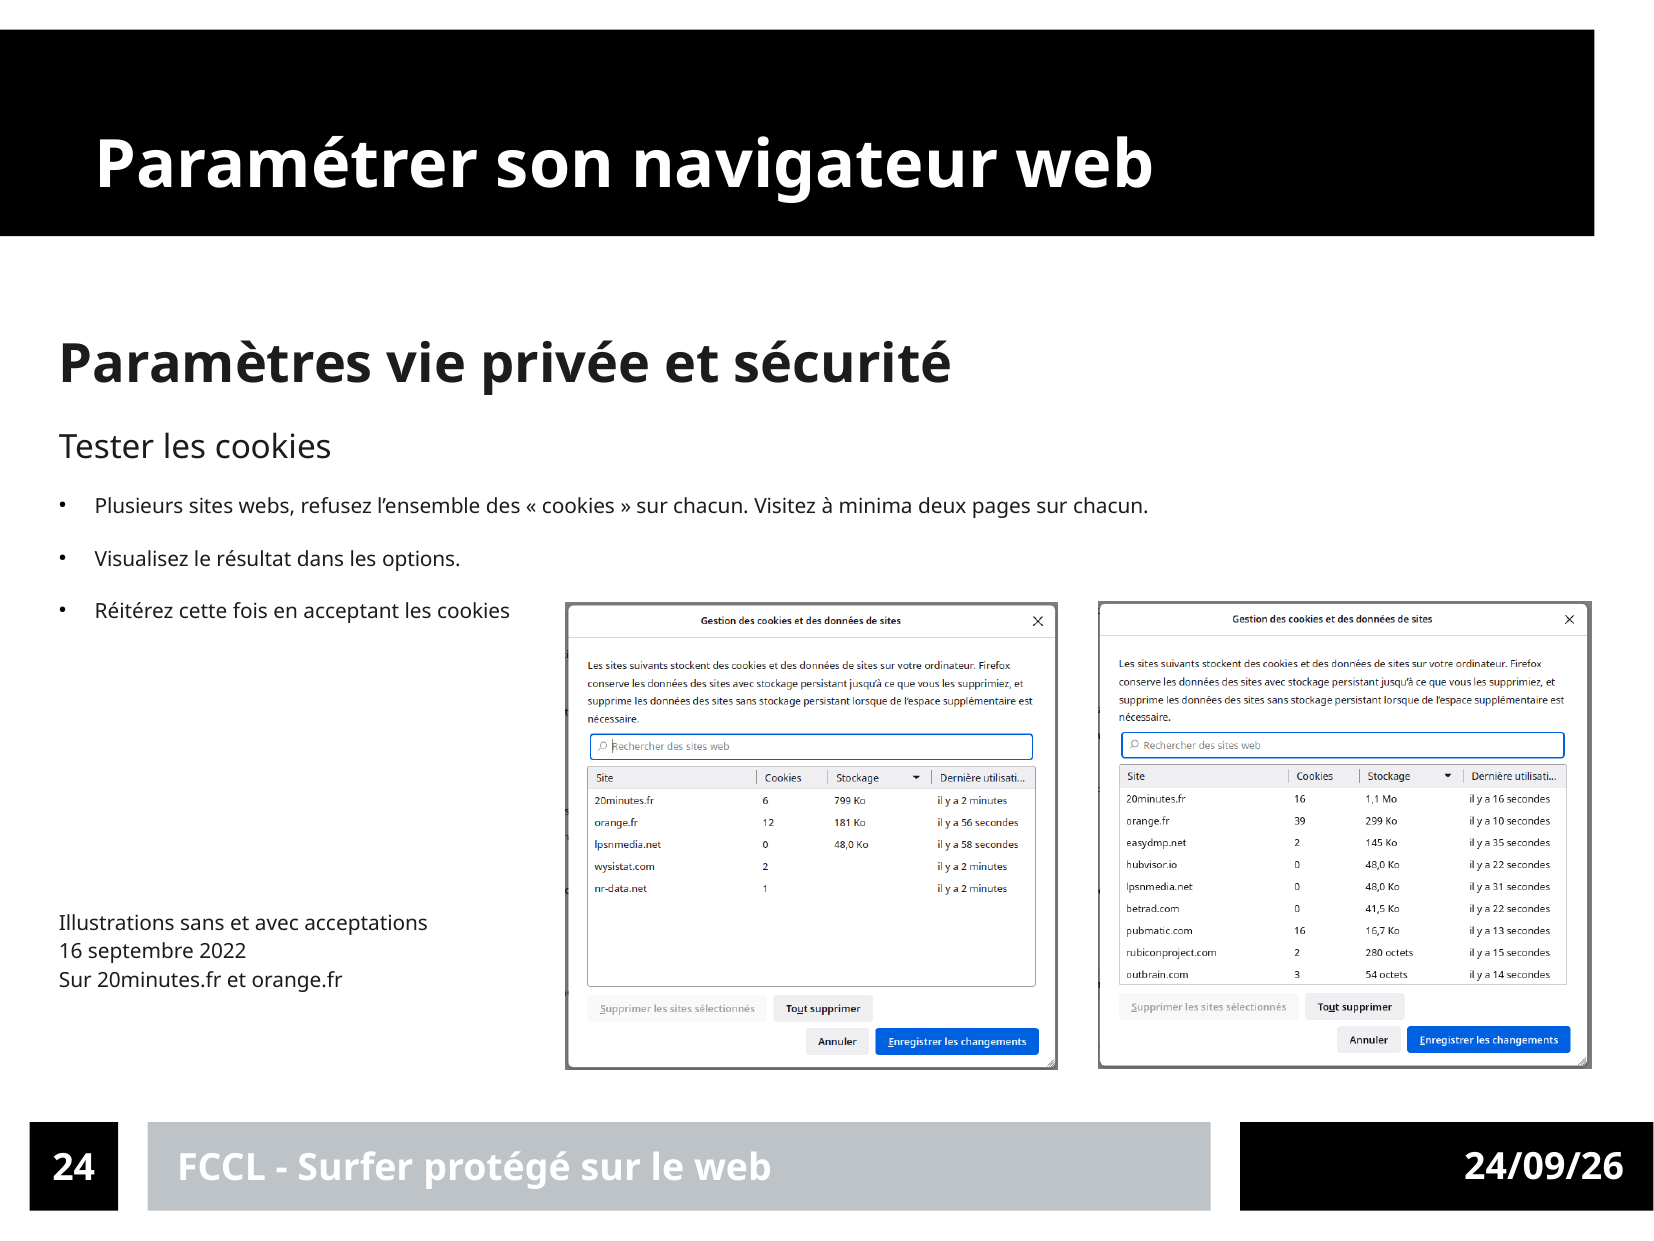

# Paramétrer son navigateur web
Paramètres vie privée et sécurité
Tester les cookies
Plusieurs sites webs, refusez l’ensemble des « cookies » sur chacun. Visitez à minima deux pages sur chacun.
Visualisez le résultat dans les options.
Réitérez cette fois en acceptant les cookies
Illustrations sans et avec acceptations
16 septembre 2022
Sur 20minutes.fr et orange.fr
24
FCCL - Surfer protégé sur le web